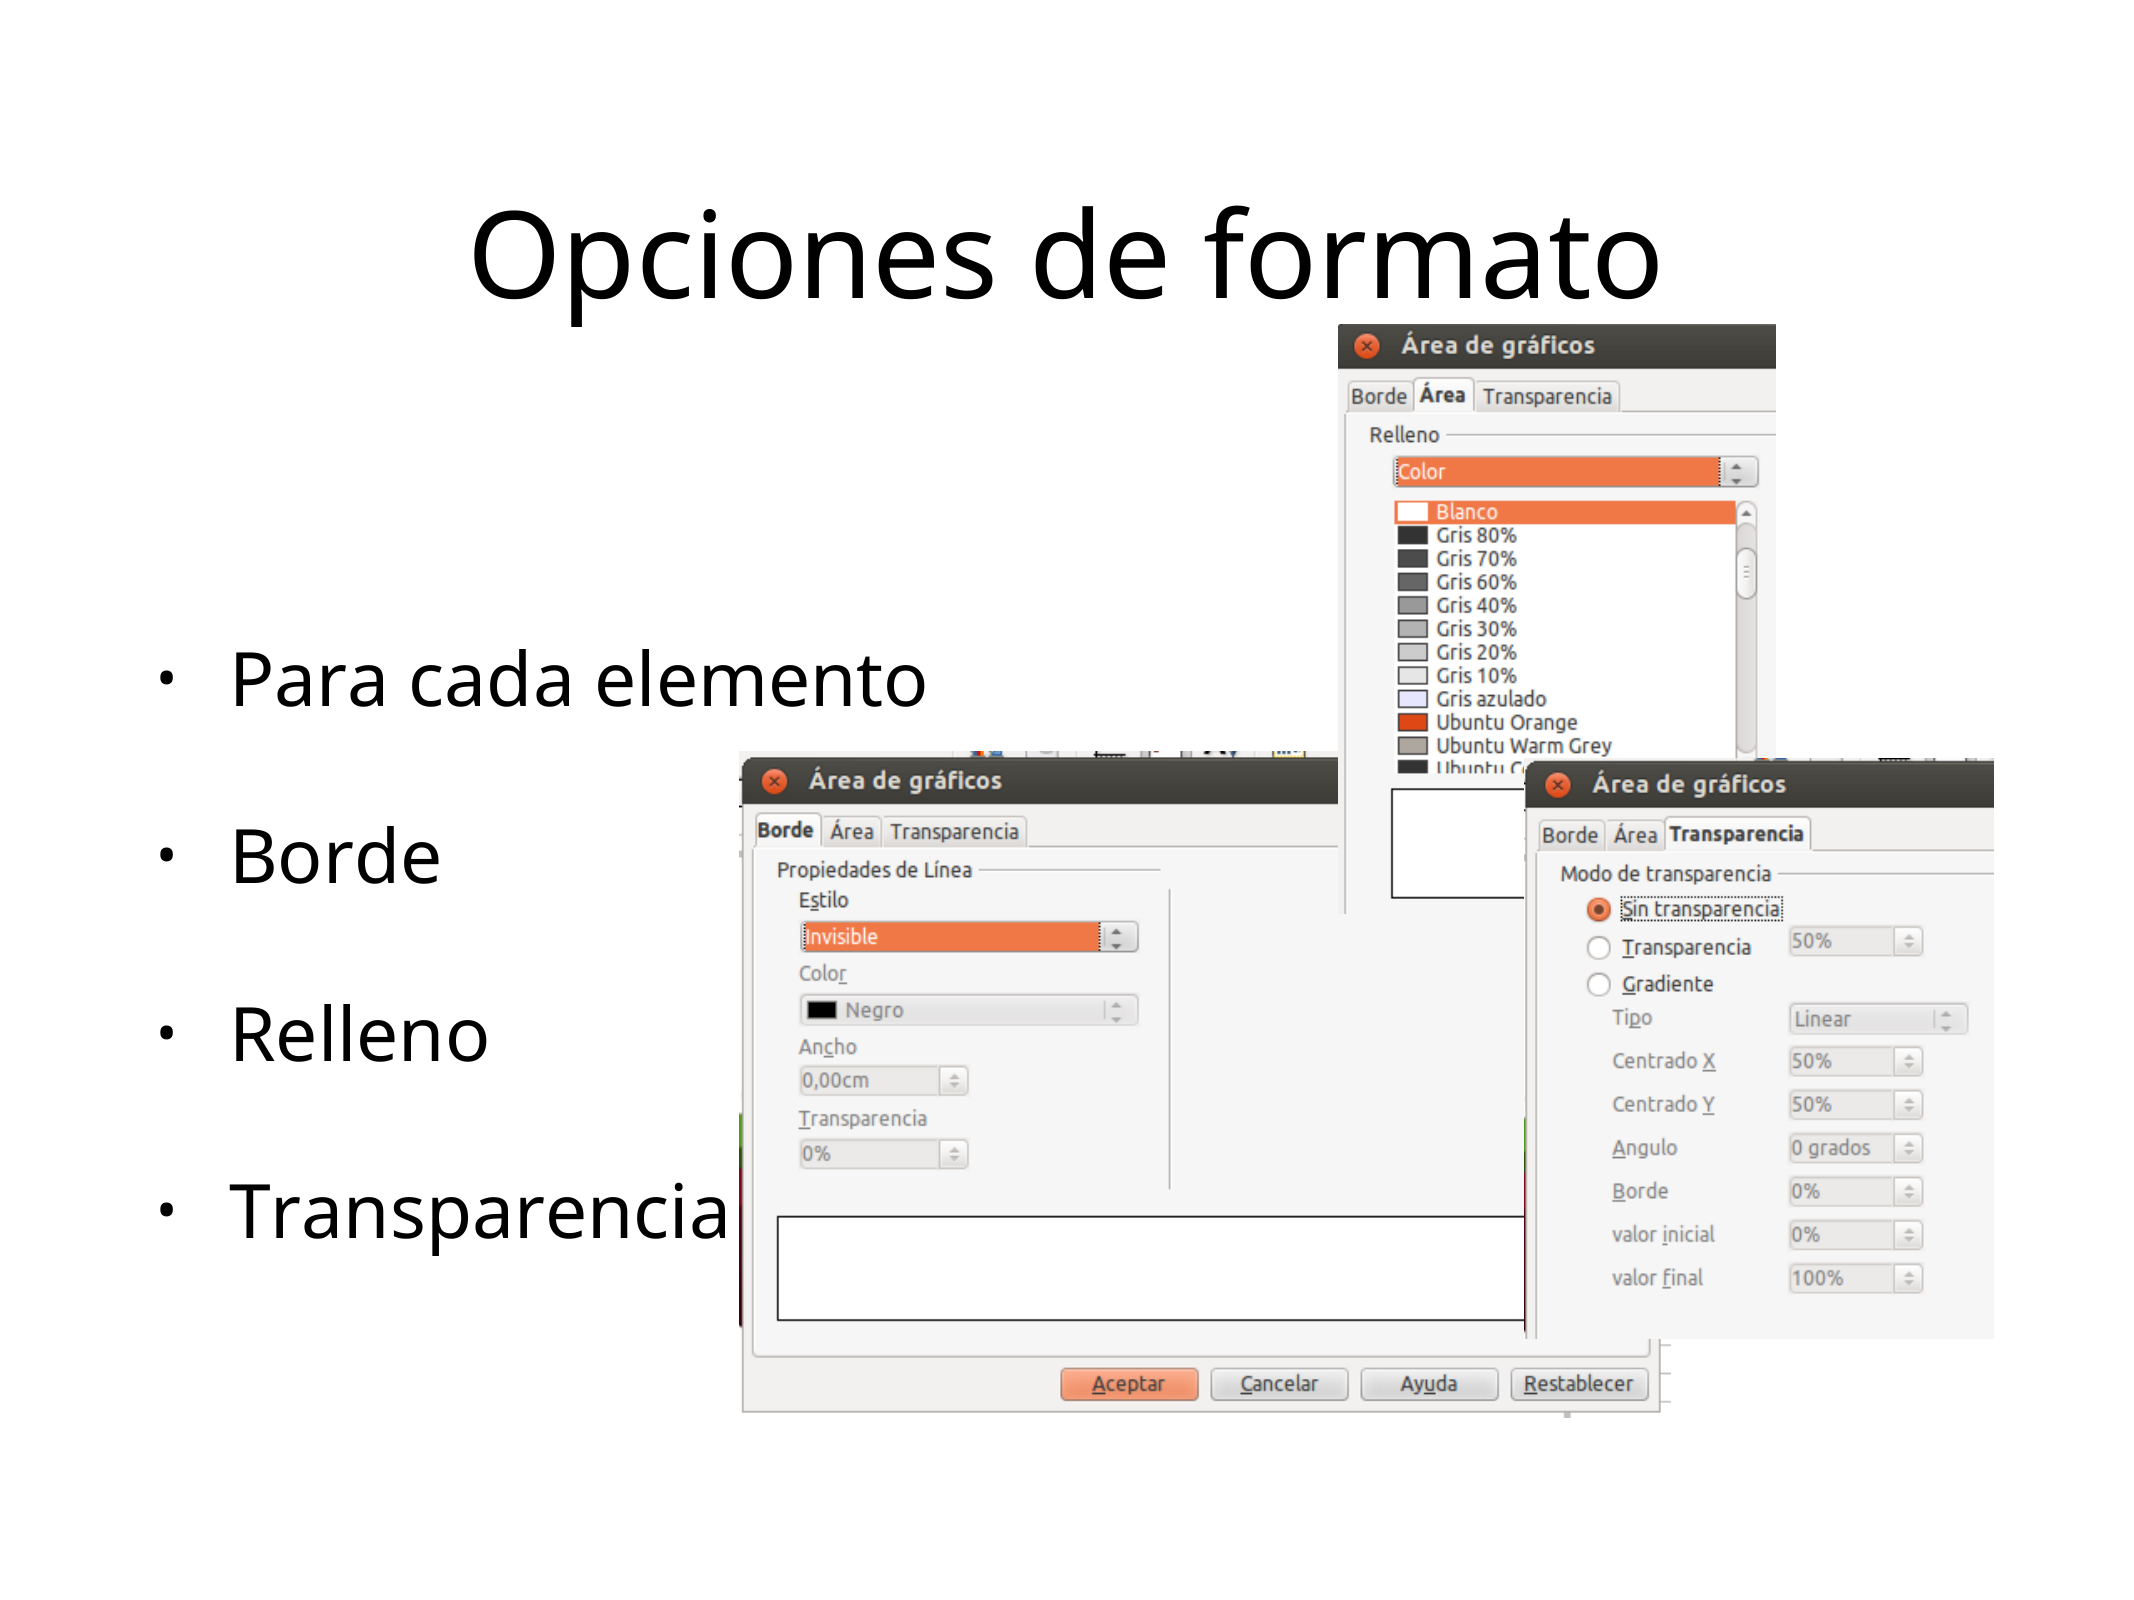

# Opciones de formato
Para cada elemento
Borde
Relleno
Transparencia